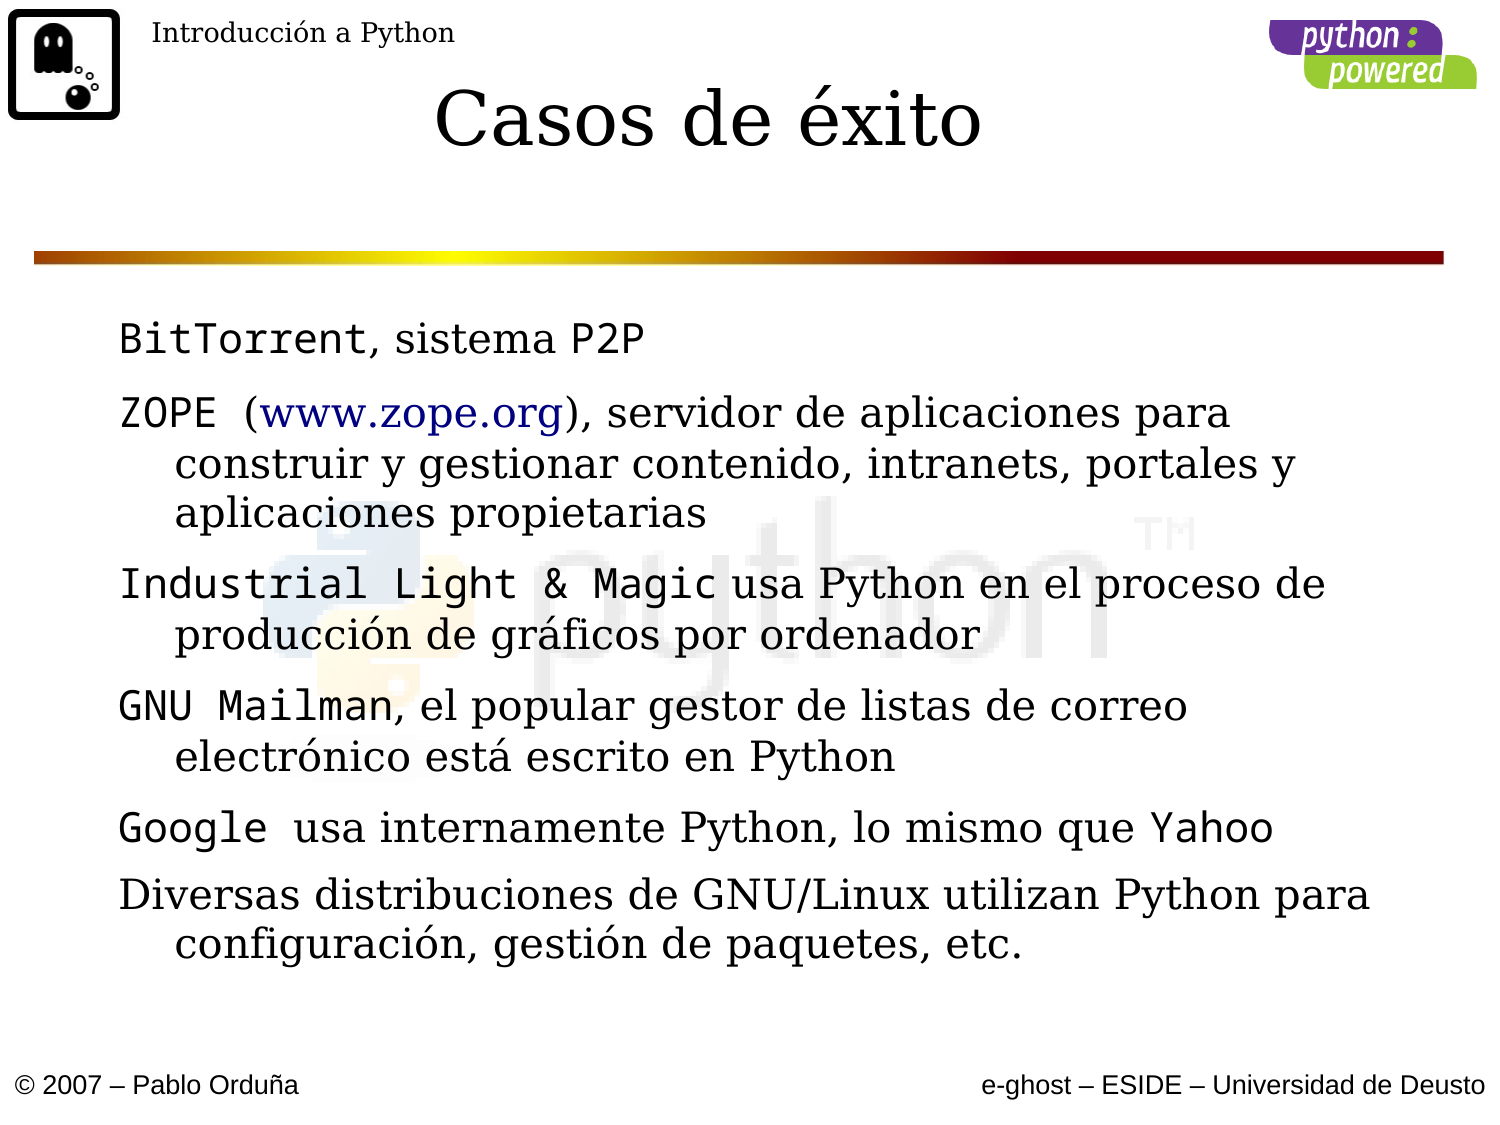

# Casos de éxito
BitTorrent, sistema P2P
ZOPE (www.zope.org), servidor de aplicaciones para construir y gestionar contenido, intranets, portales y aplicaciones propietarias
Industrial Light & Magic usa Python en el proceso de producción de gráficos por ordenador
GNU Mailman, el popular gestor de listas de correo electrónico está escrito en Python
Google usa internamente Python, lo mismo que Yahoo
Diversas distribuciones de GNU/Linux utilizan Python para configuración, gestión de paquetes, etc.